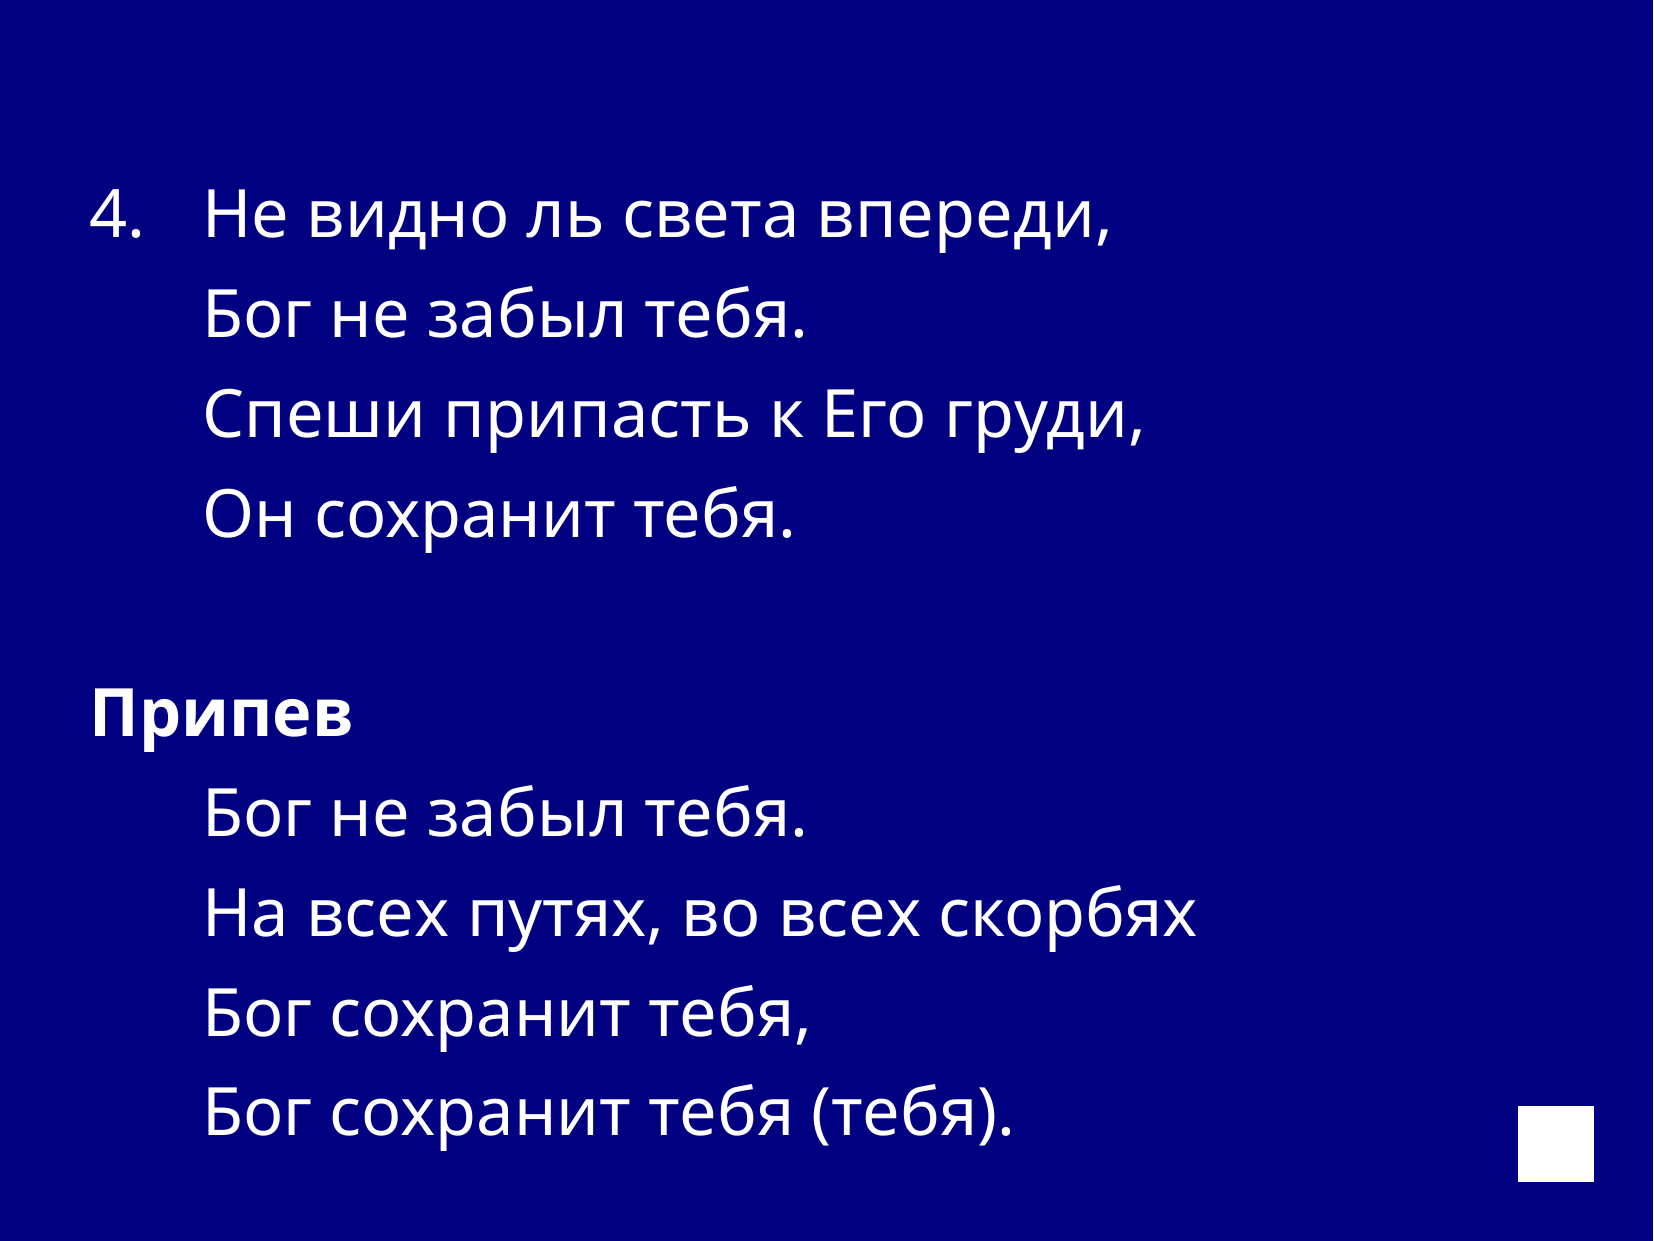

4.	Не видно ль света впереди,
	Бог не забыл тебя.
	Спеши припасть к Его груди,
	Он сохранит тебя.
Припев
	Бог не забыл тебя.
	На всех путях, во всех скорбях
	Бог сохранит тебя,
	Бог сохранит тебя (тебя).